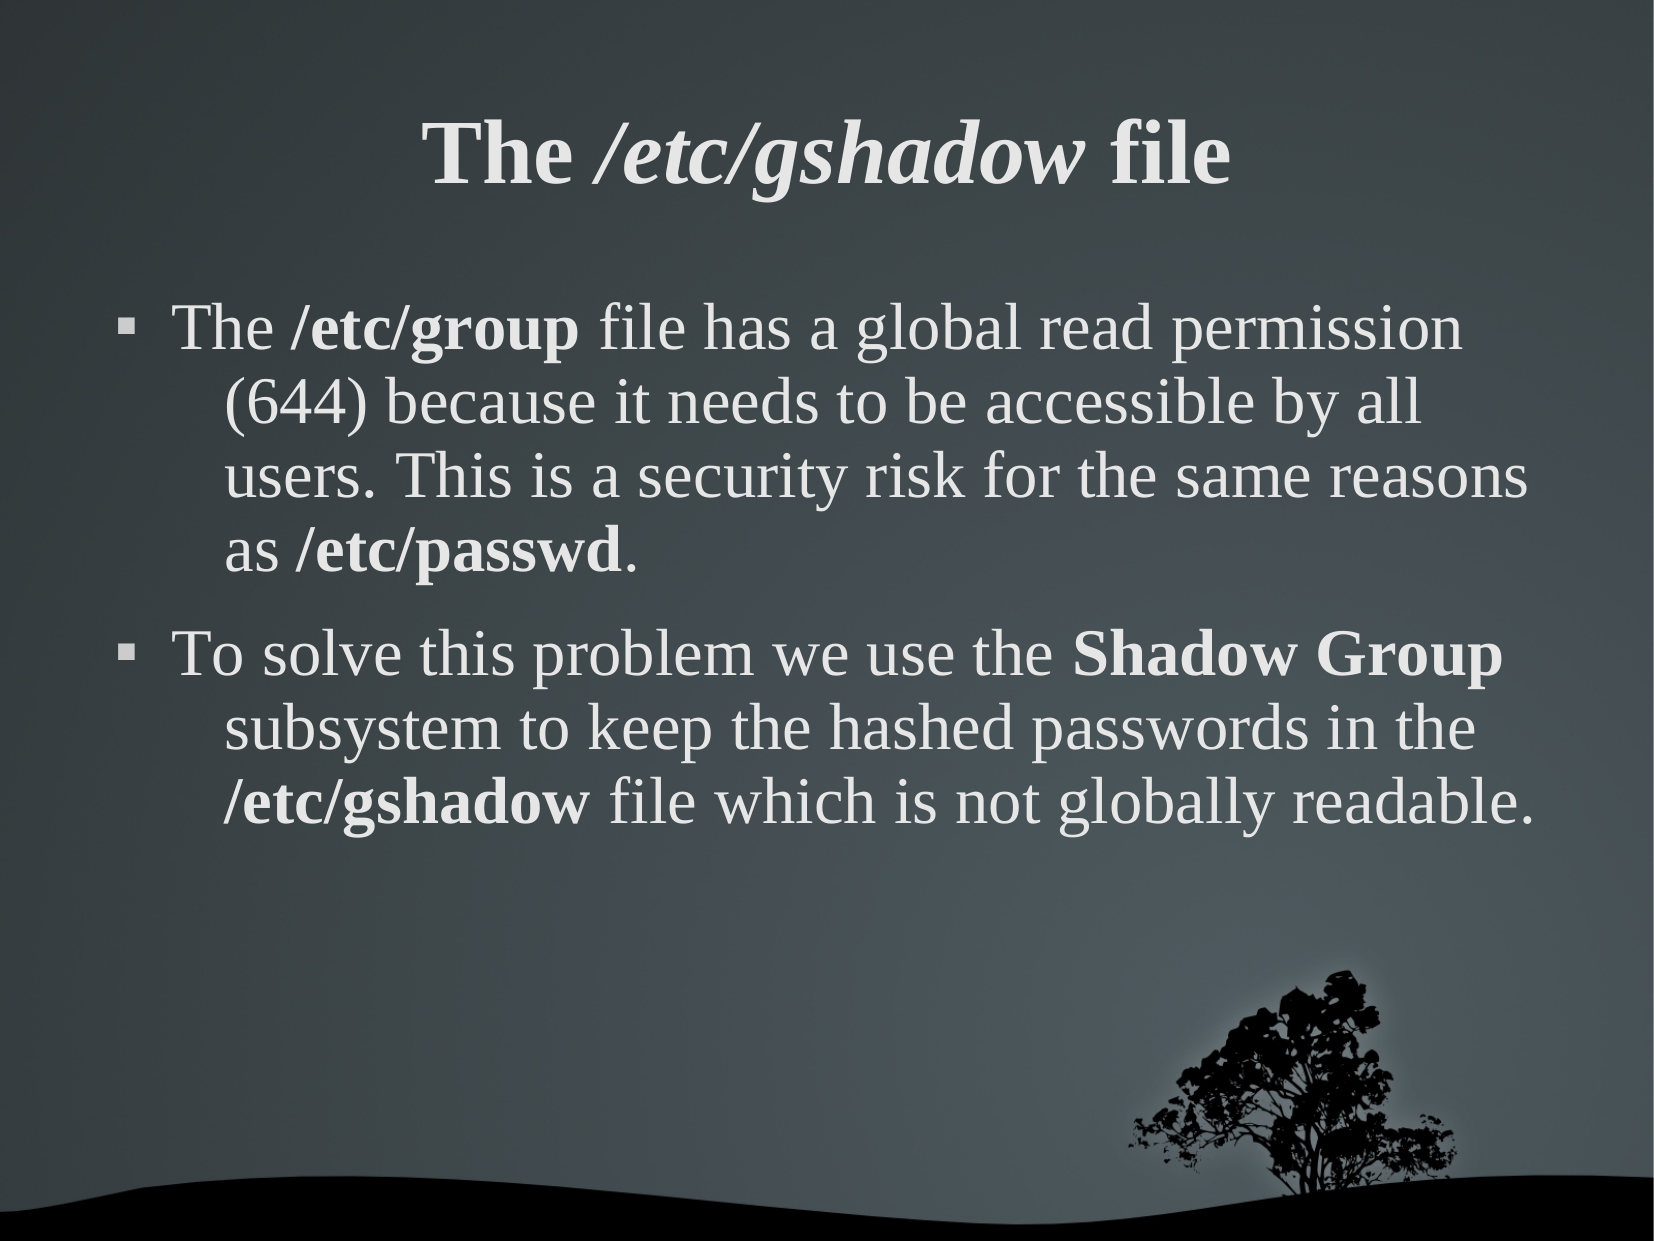

The /etc/gshadow file
# The /etc/group file has a global read permission (644) because it needs to be accessible by all users. This is a security risk for the same reasons as /etc/passwd.
To solve this problem we use the Shadow Group subsystem to keep the hashed passwords in the /etc/gshadow file which is not globally readable.